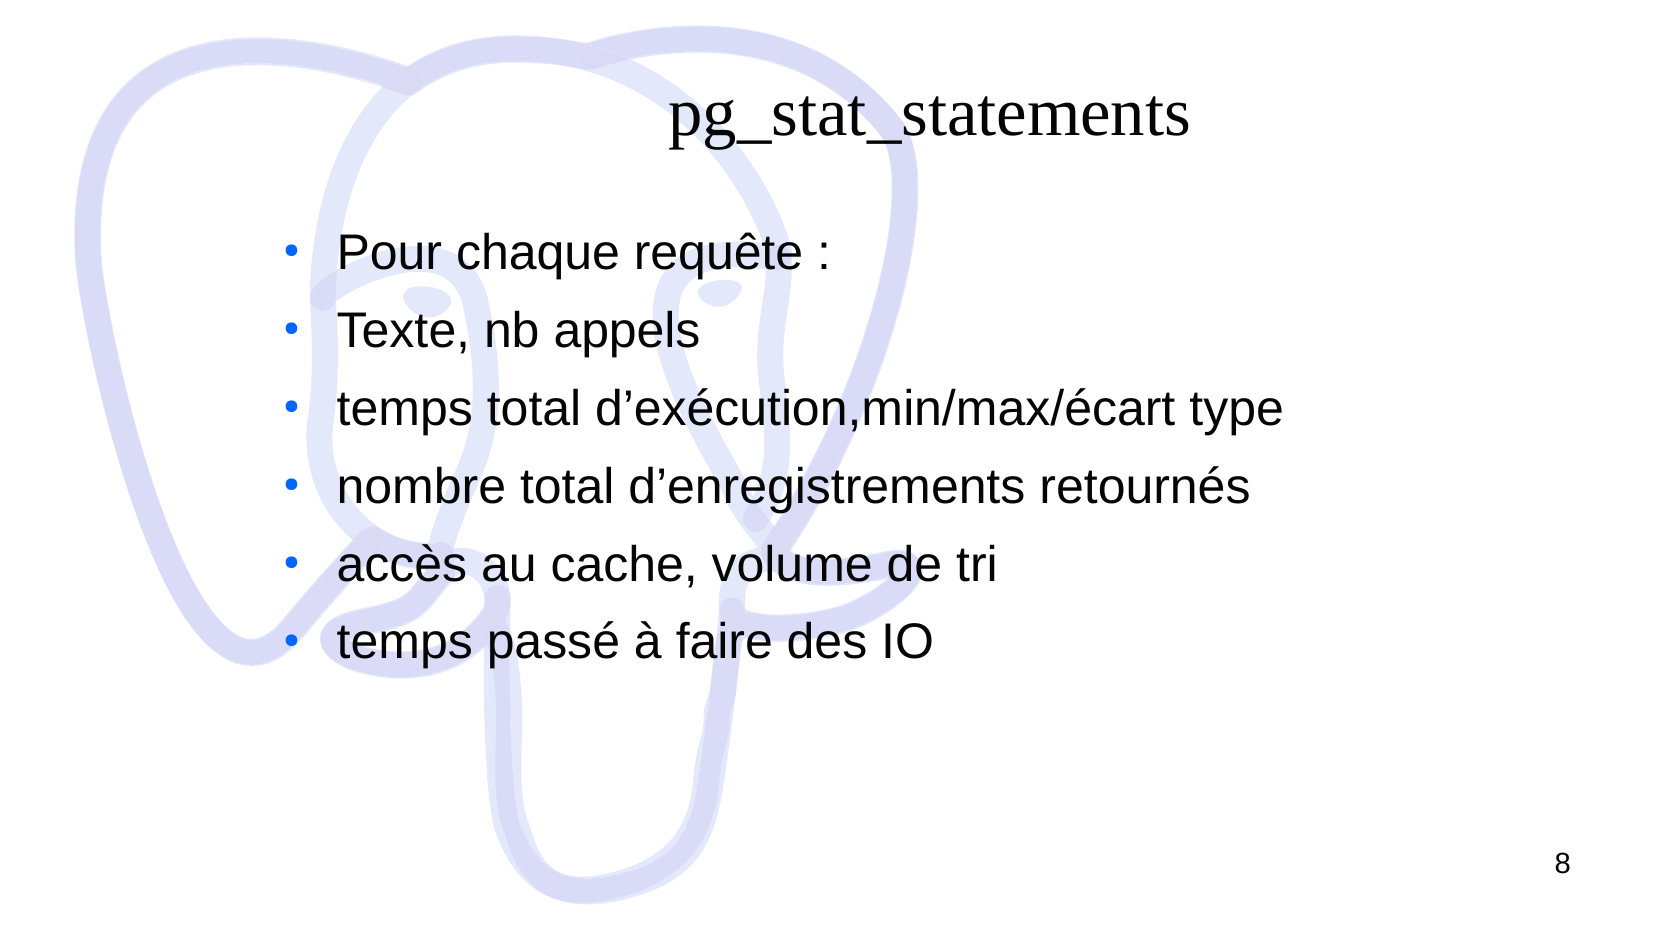

# pg_stat_statements
Pour chaque requête :
Texte, nb appels
temps total d’exécution,min/max/écart type
nombre total d’enregistrements retournés
accès au cache, volume de tri
temps passé à faire des IO
8